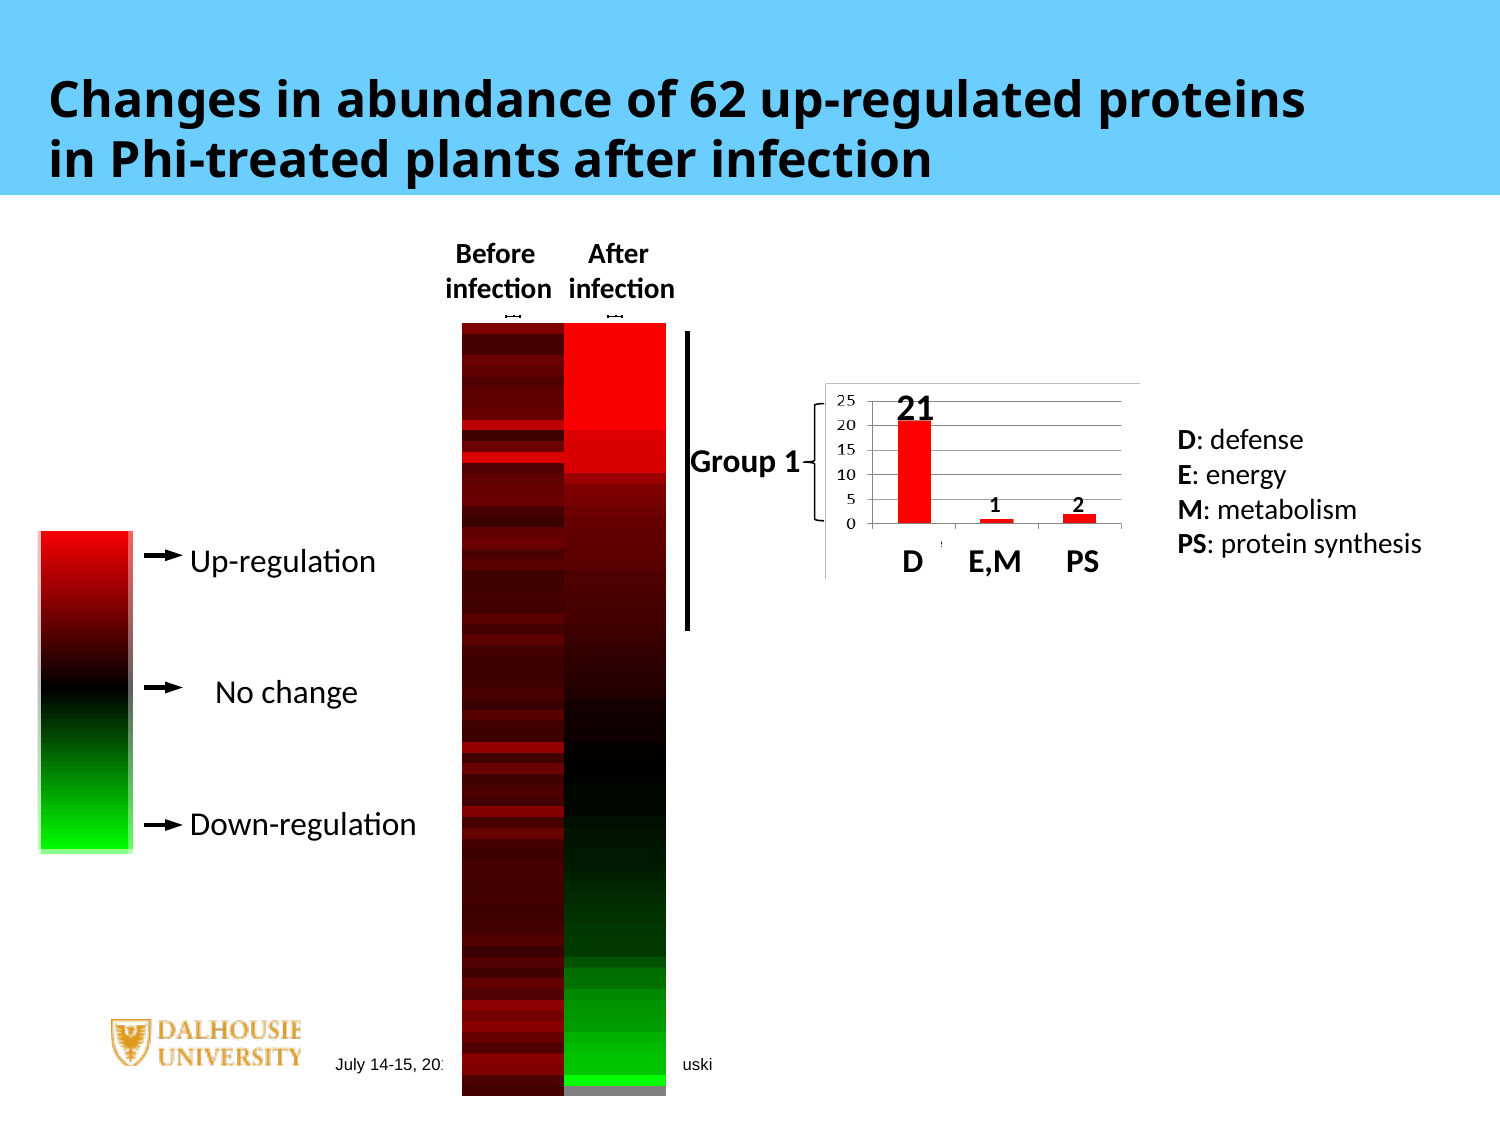

# Changes in abundance of 62 up-regulated proteins in Phi-treated plants after infection
Before
infection
After
infection
Group 1
21
1
2
D: defense
E: energy
M: metabolism
PS: protein synthesis
Up-regulation
No change
Down-regulation
D
E,M
PS